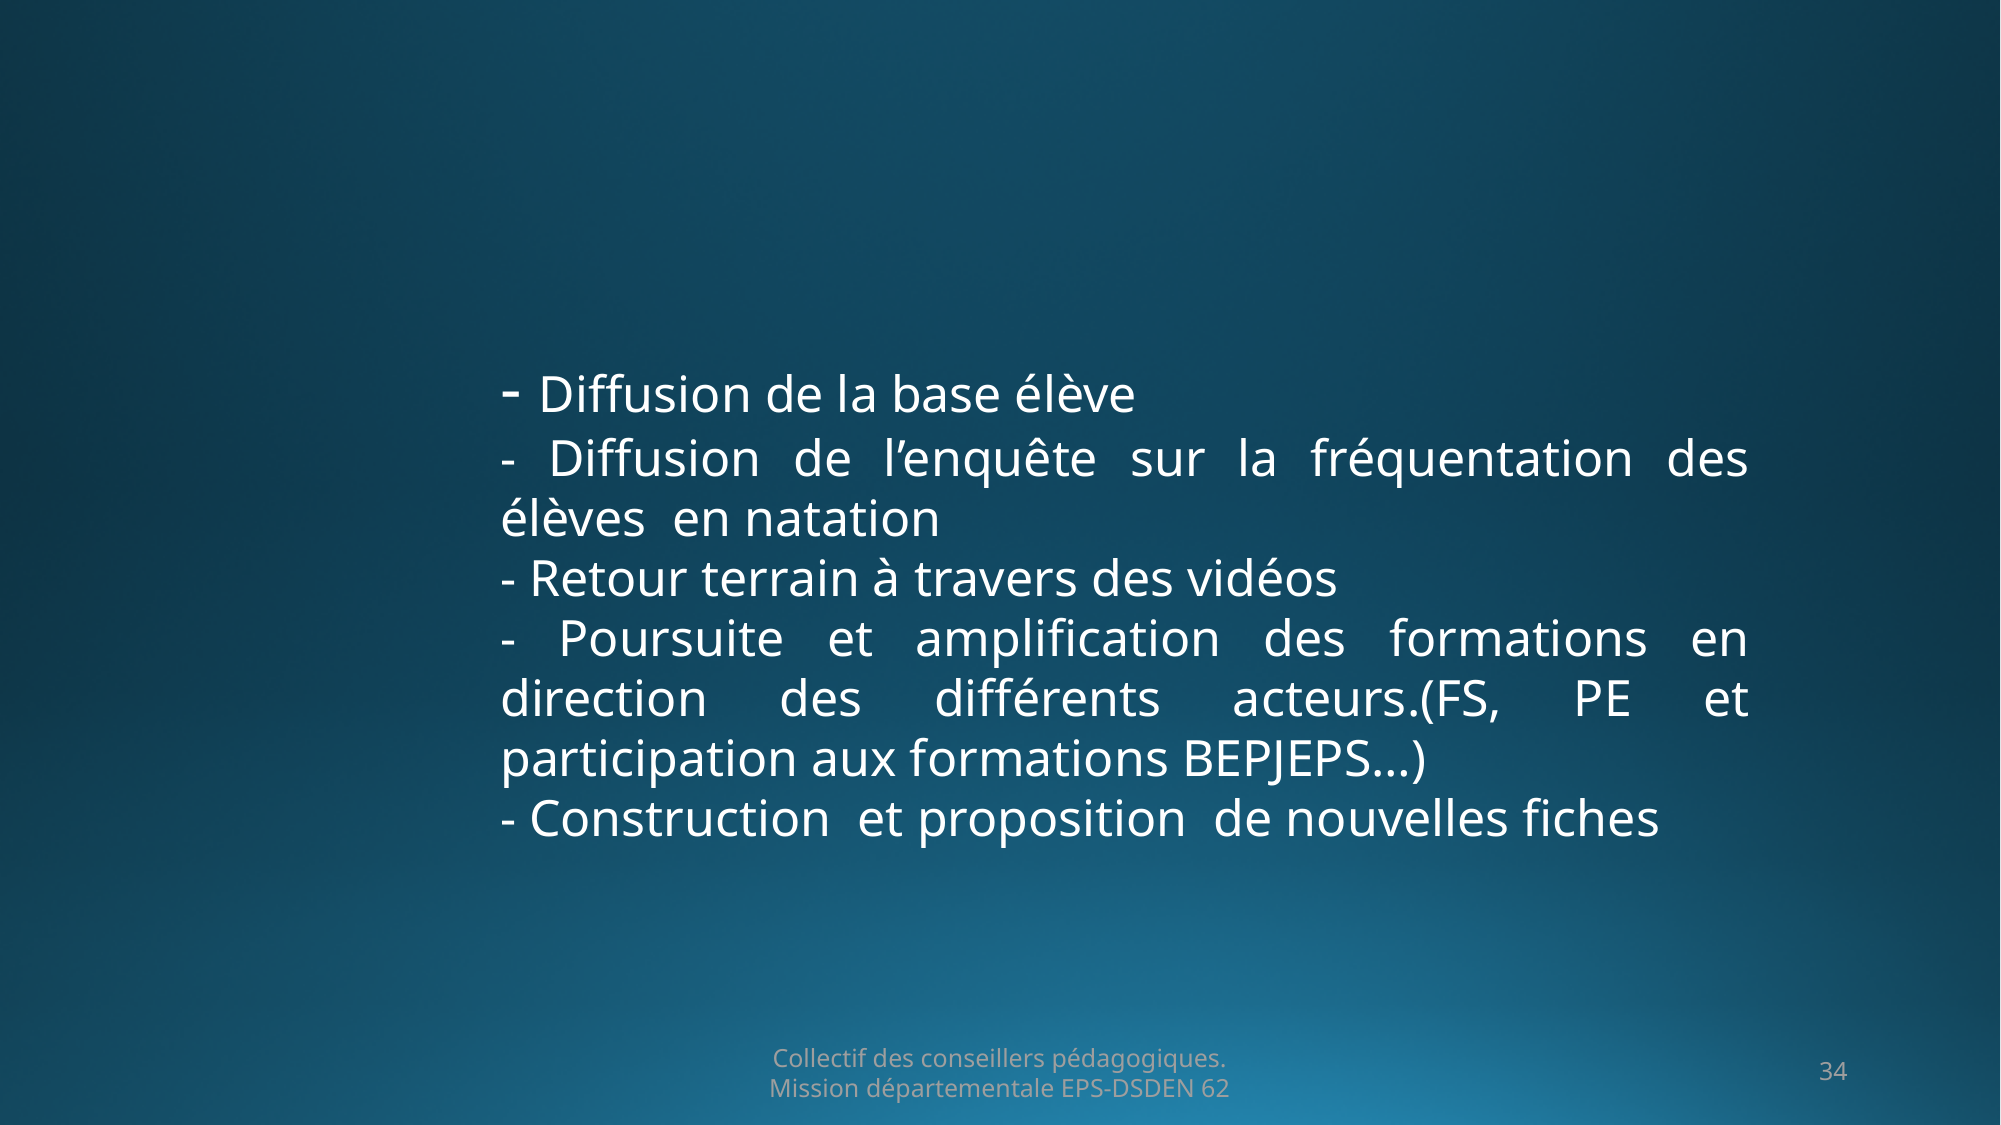

- Diffusion de la base élève
- Diffusion de l’enquête sur la fréquentation des élèves en natation
- Retour terrain à travers des vidéos
- Poursuite et amplification des formations en direction des différents acteurs.(FS, PE et participation aux formations BEPJEPS…)
- Construction et proposition de nouvelles fiches
Collectif des conseillers pédagogiques.
Mission départementale EPS-DSDEN 62